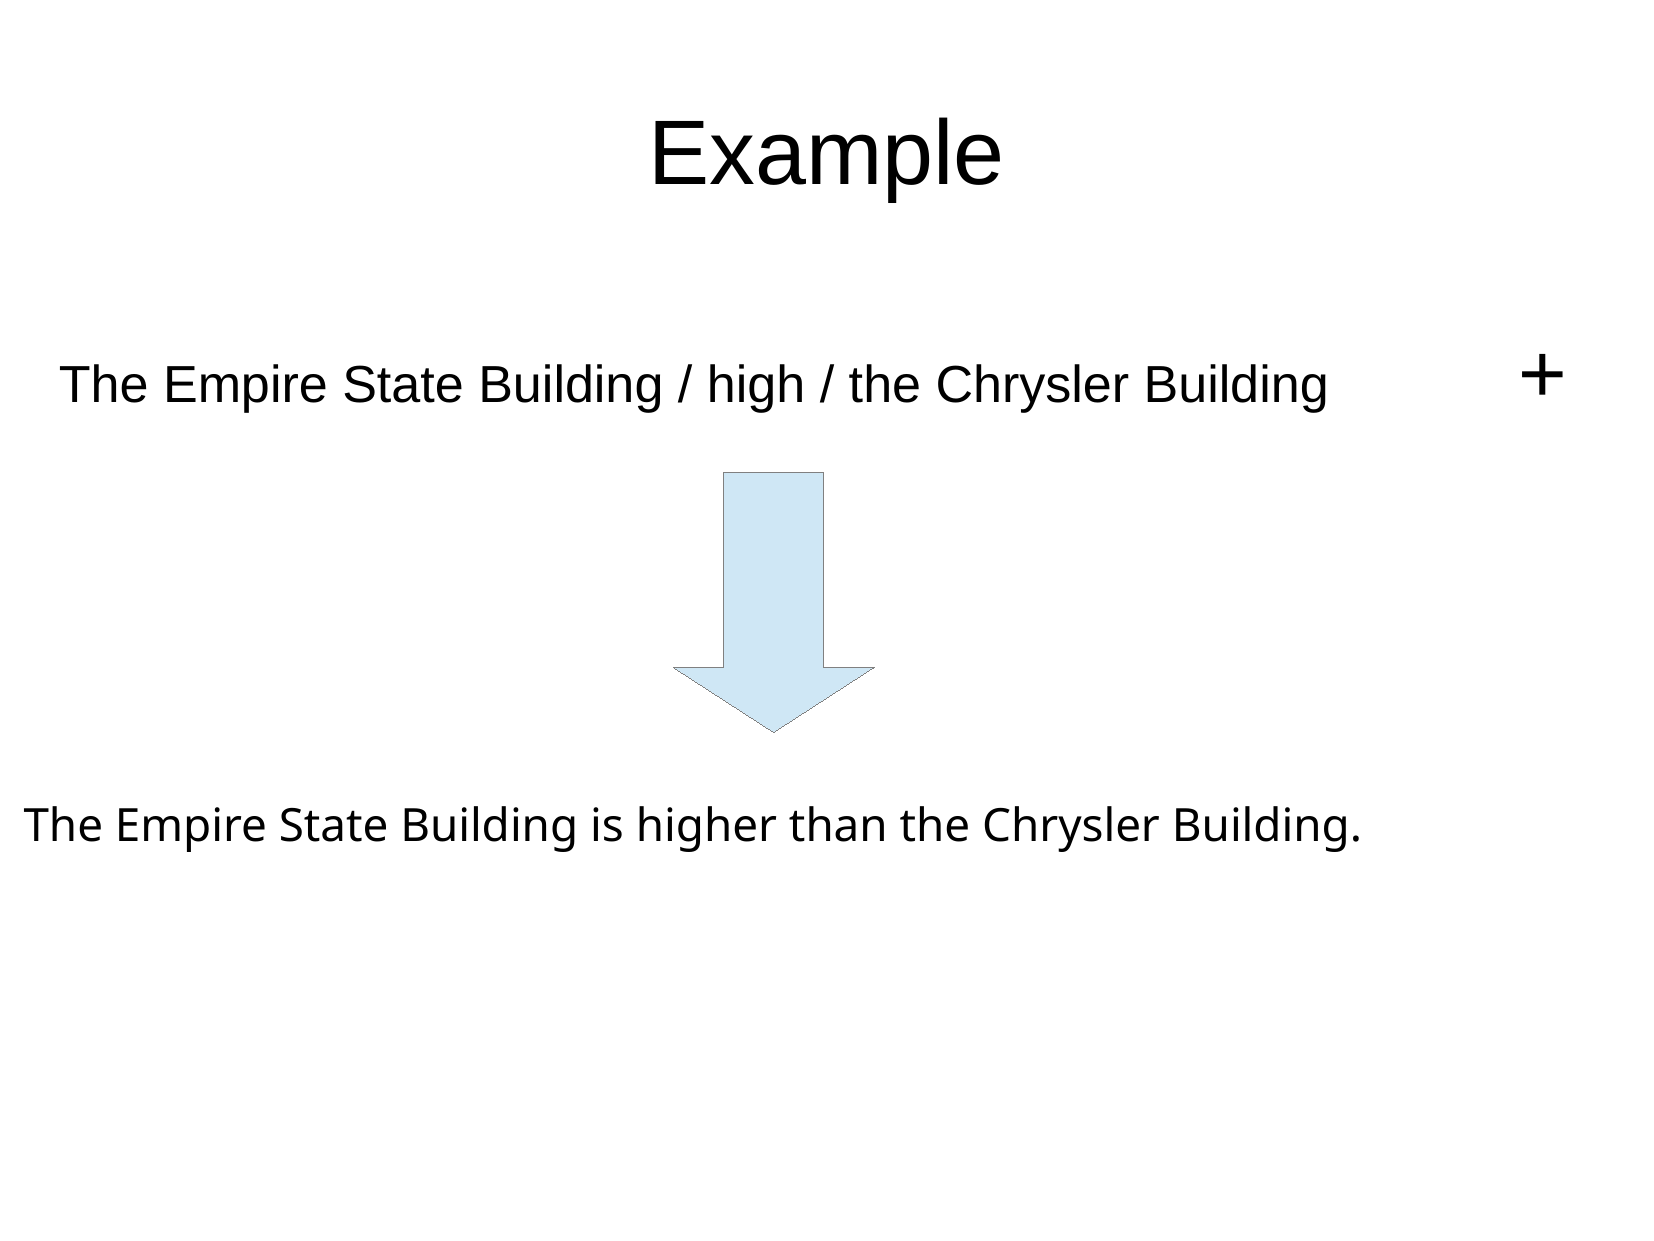

# Example
The Empire State Building / high / the Chrysler Building 	 +
The Empire State Building is higher than the Chrysler Building.